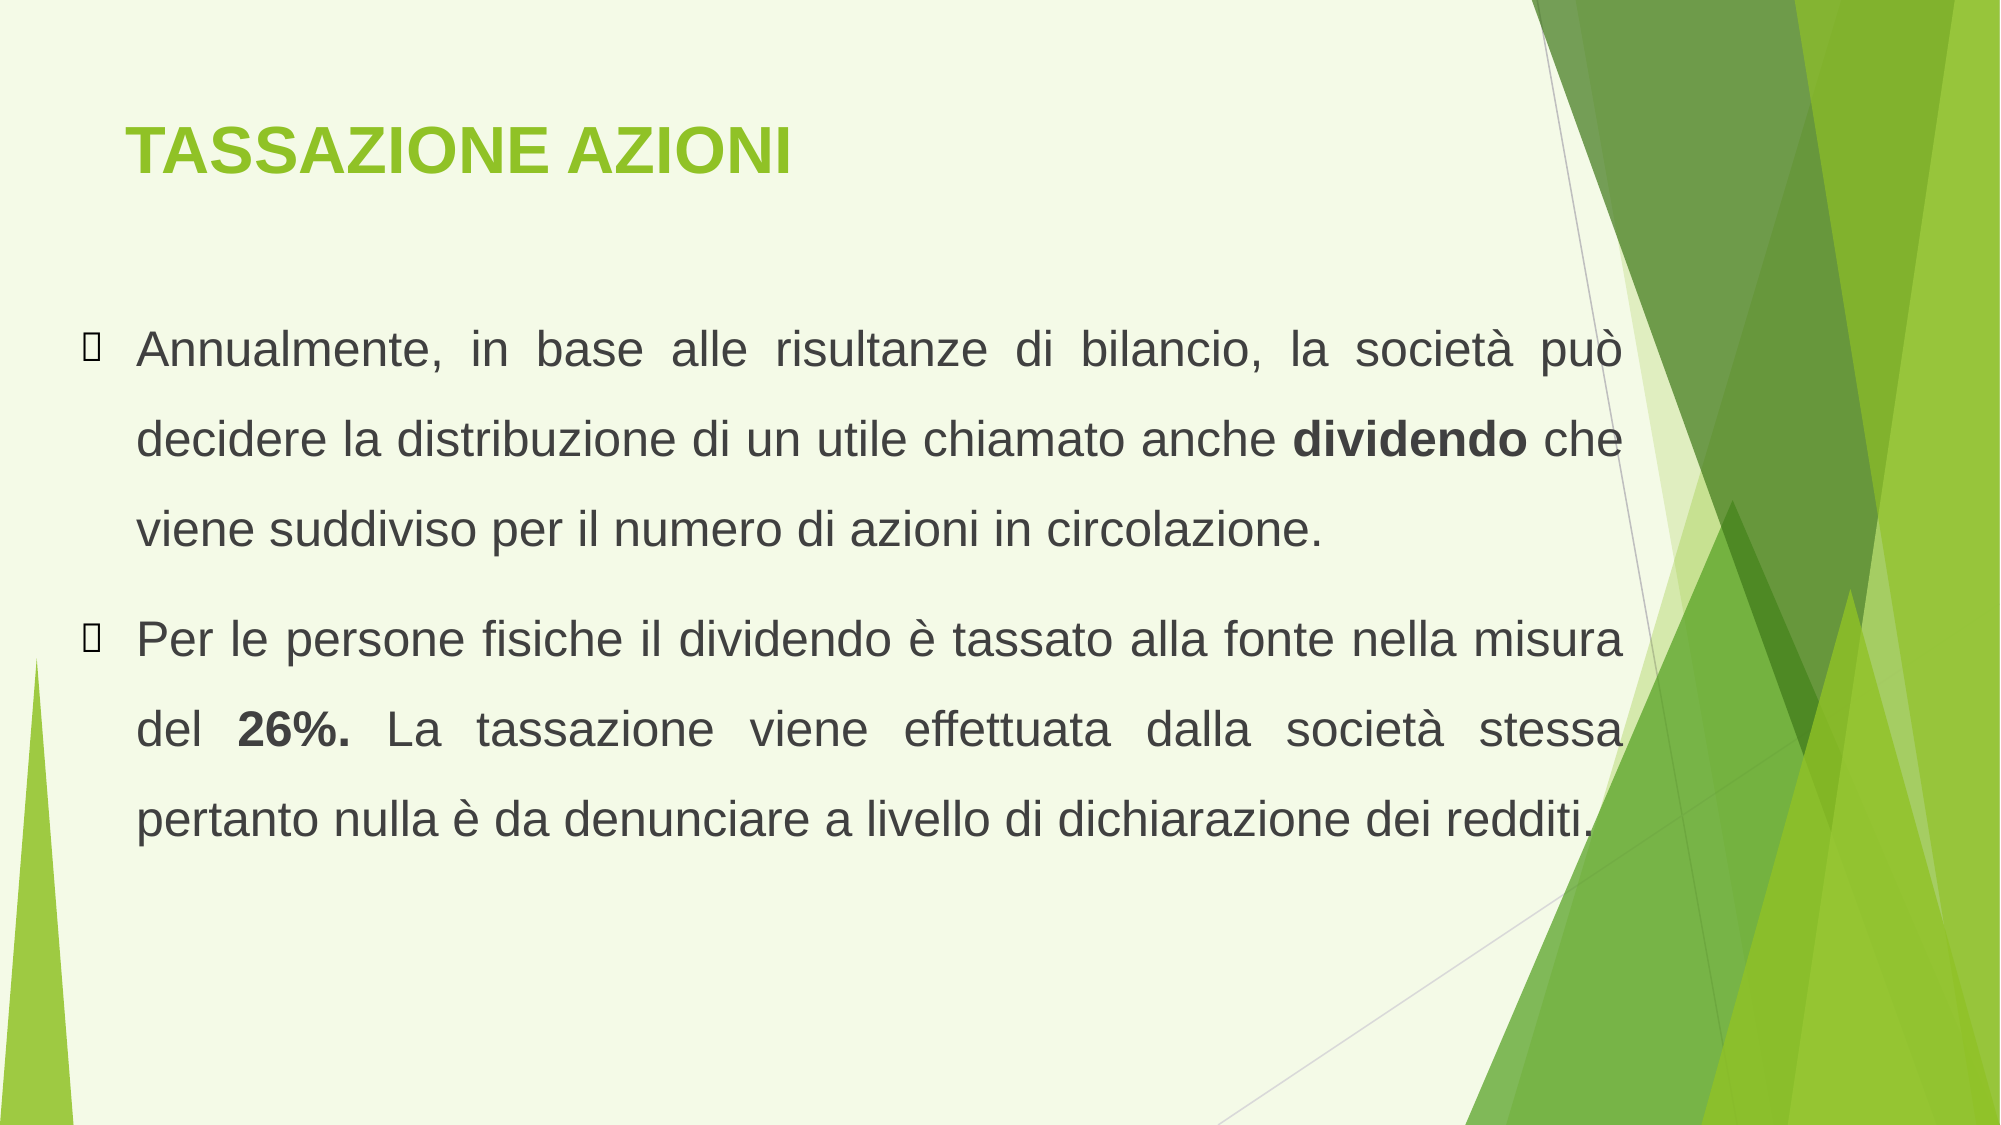

# TASSAZIONE AZIONI
Annualmente, in base alle risultanze di bilancio, la società può decidere la distribuzione di un utile chiamato anche dividendo che viene suddiviso per il numero di azioni in circolazione.
Per le persone fisiche il dividendo è tassato alla fonte nella misura del 26%. La tassazione viene effettuata dalla società stessa pertanto nulla è da denunciare a livello di dichiarazione dei redditi.